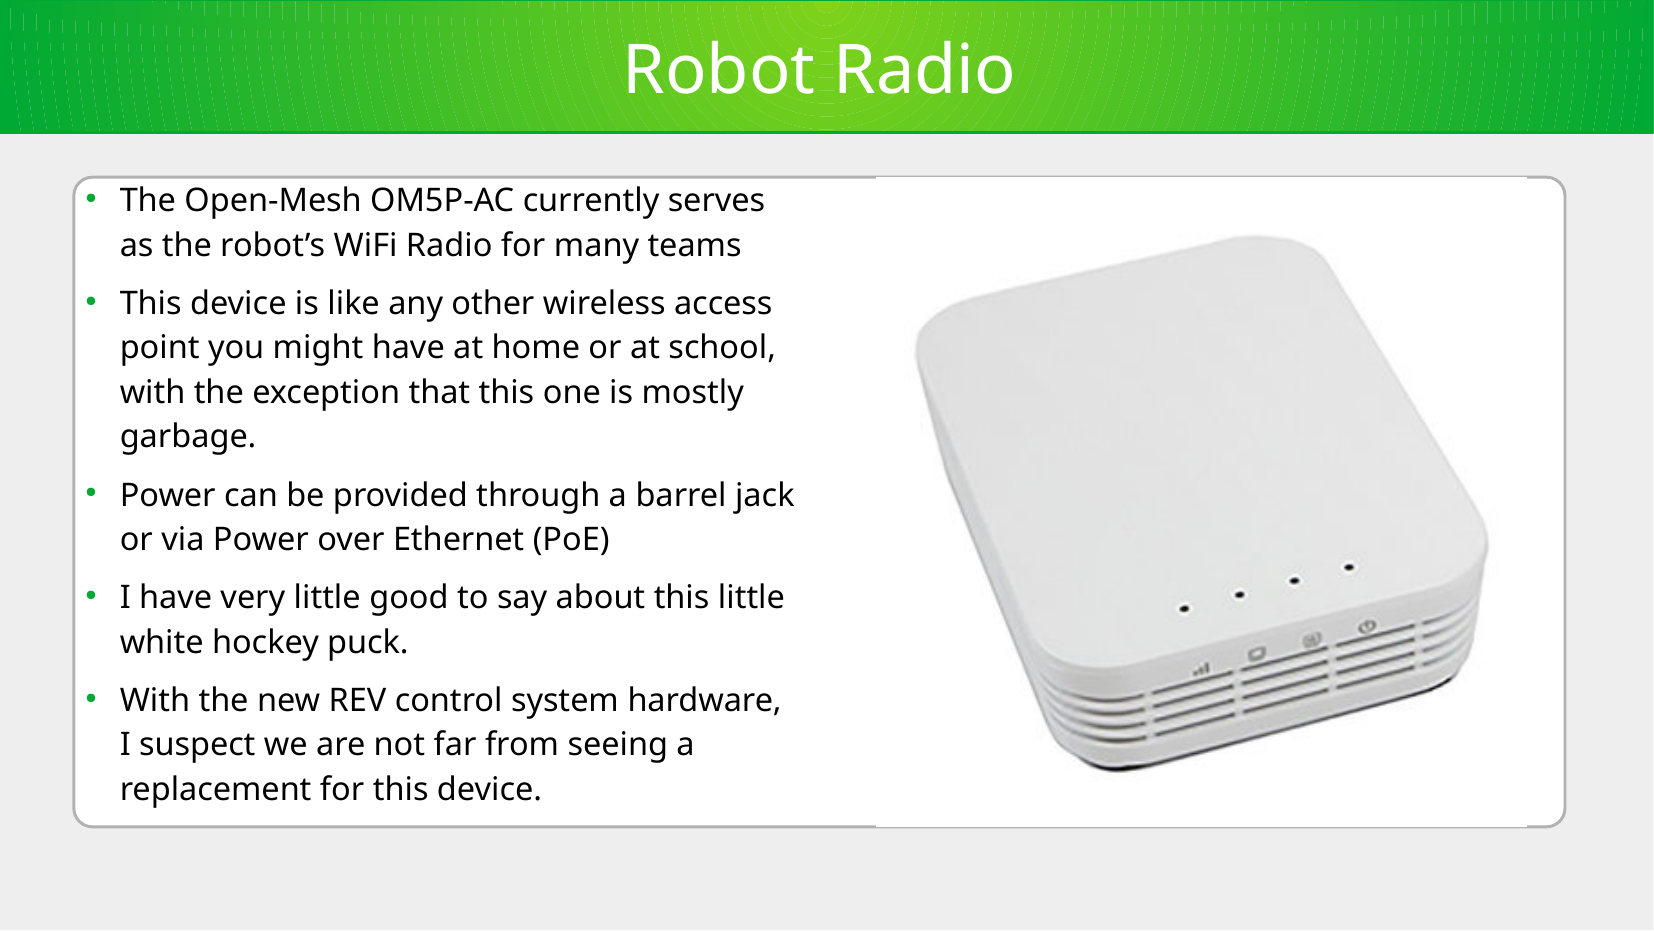

# Robot Radio
The Open-Mesh OM5P-AC currently serves as the robot’s WiFi Radio for many teams
This device is like any other wireless access point you might have at home or at school, with the exception that this one is mostly garbage.
Power can be provided through a barrel jack or via Power over Ethernet (PoE)
I have very little good to say about this little white hockey puck.
With the new REV control system hardware, I suspect we are not far from seeing a replacement for this device.